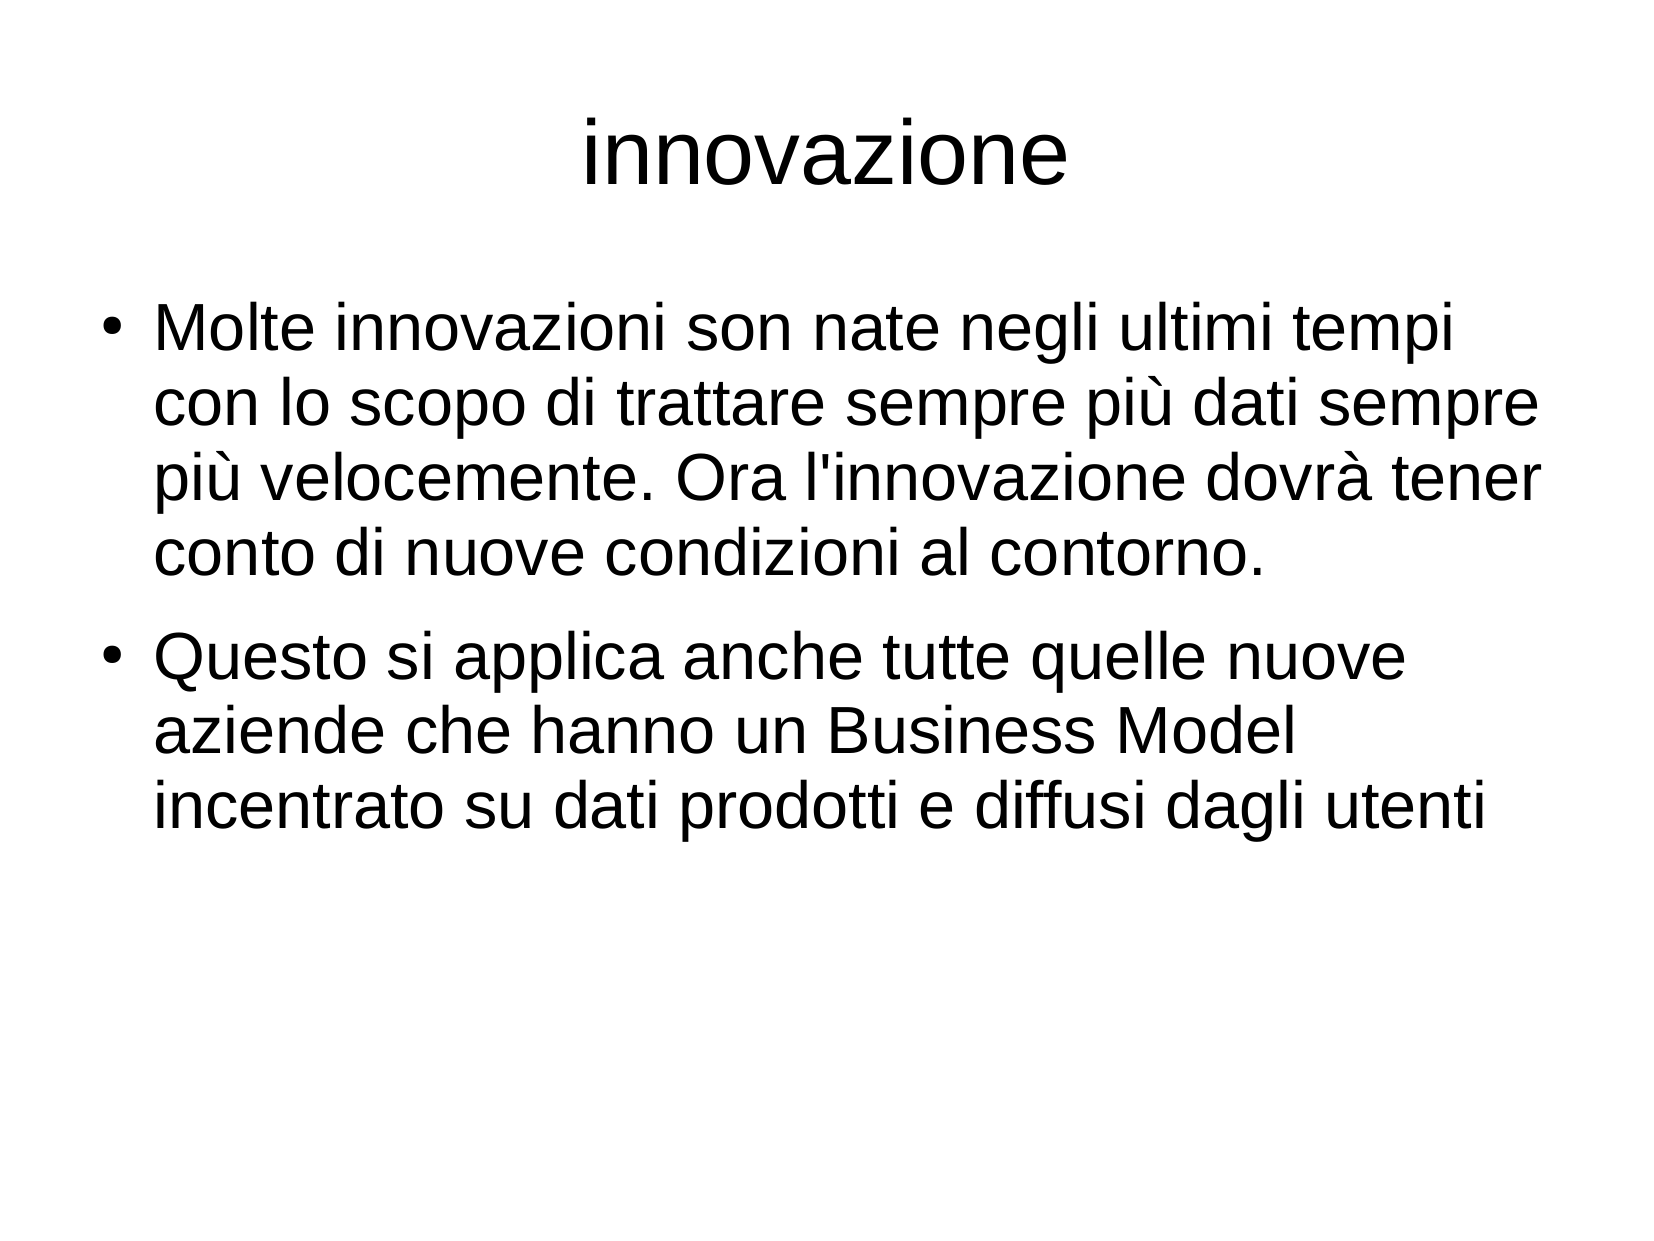

# innovazione
Molte innovazioni son nate negli ultimi tempi con lo scopo di trattare sempre più dati sempre più velocemente. Ora l'innovazione dovrà tener conto di nuove condizioni al contorno.
Questo si applica anche tutte quelle nuove aziende che hanno un Business Model incentrato su dati prodotti e diffusi dagli utenti